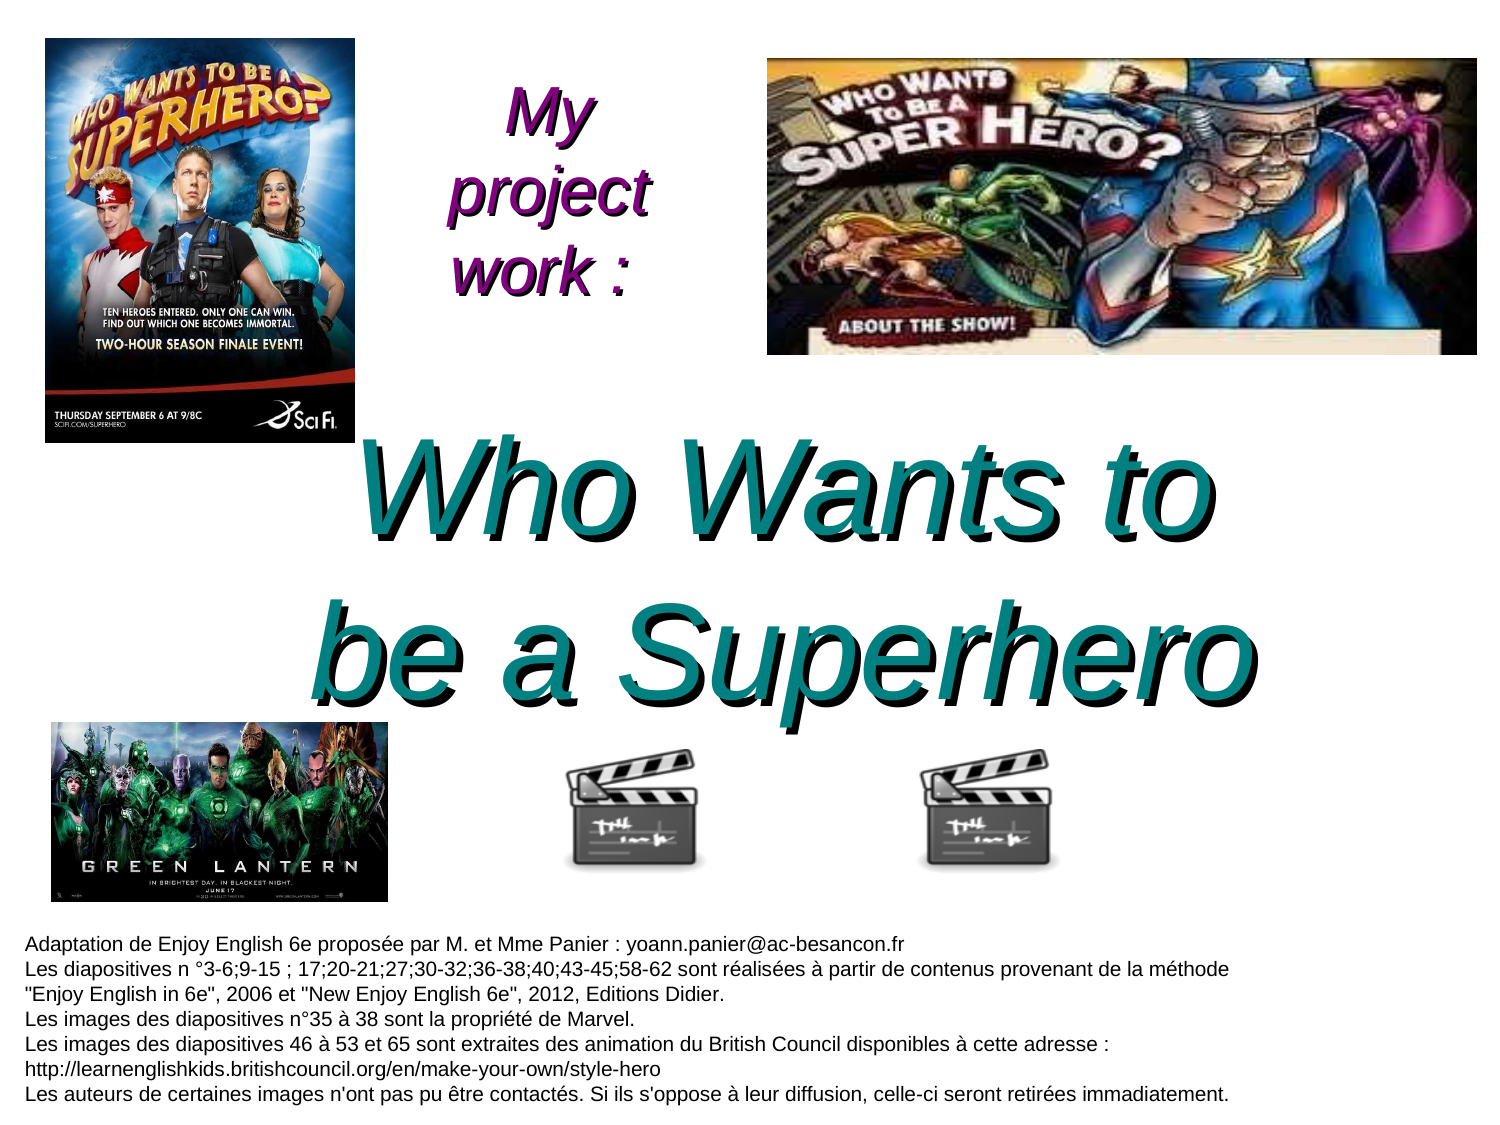

My project work :
Who Wants to be a Superhero
Adaptation de Enjoy English 6e proposée par M. et Mme Panier : yoann.panier@ac-besancon.fr
Les diapositives n °3-6;9-15 ; 17;20-21;27;30-32;36-38;40;43-45;58-62 sont réalisées à partir de contenus provenant de la méthode "Enjoy English in 6e", 2006 et "New Enjoy English 6e", 2012, Editions Didier.
Les images des diapositives n°35 à 38 sont la propriété de Marvel.
Les images des diapositives 46 à 53 et 65 sont extraites des animation du British Council disponibles à cette adresse :
http://learnenglishkids.britishcouncil.org/en/make-your-own/style-hero
Les auteurs de certaines images n'ont pas pu être contactés. Si ils s'oppose à leur diffusion, celle-ci seront retirées immadiatement.